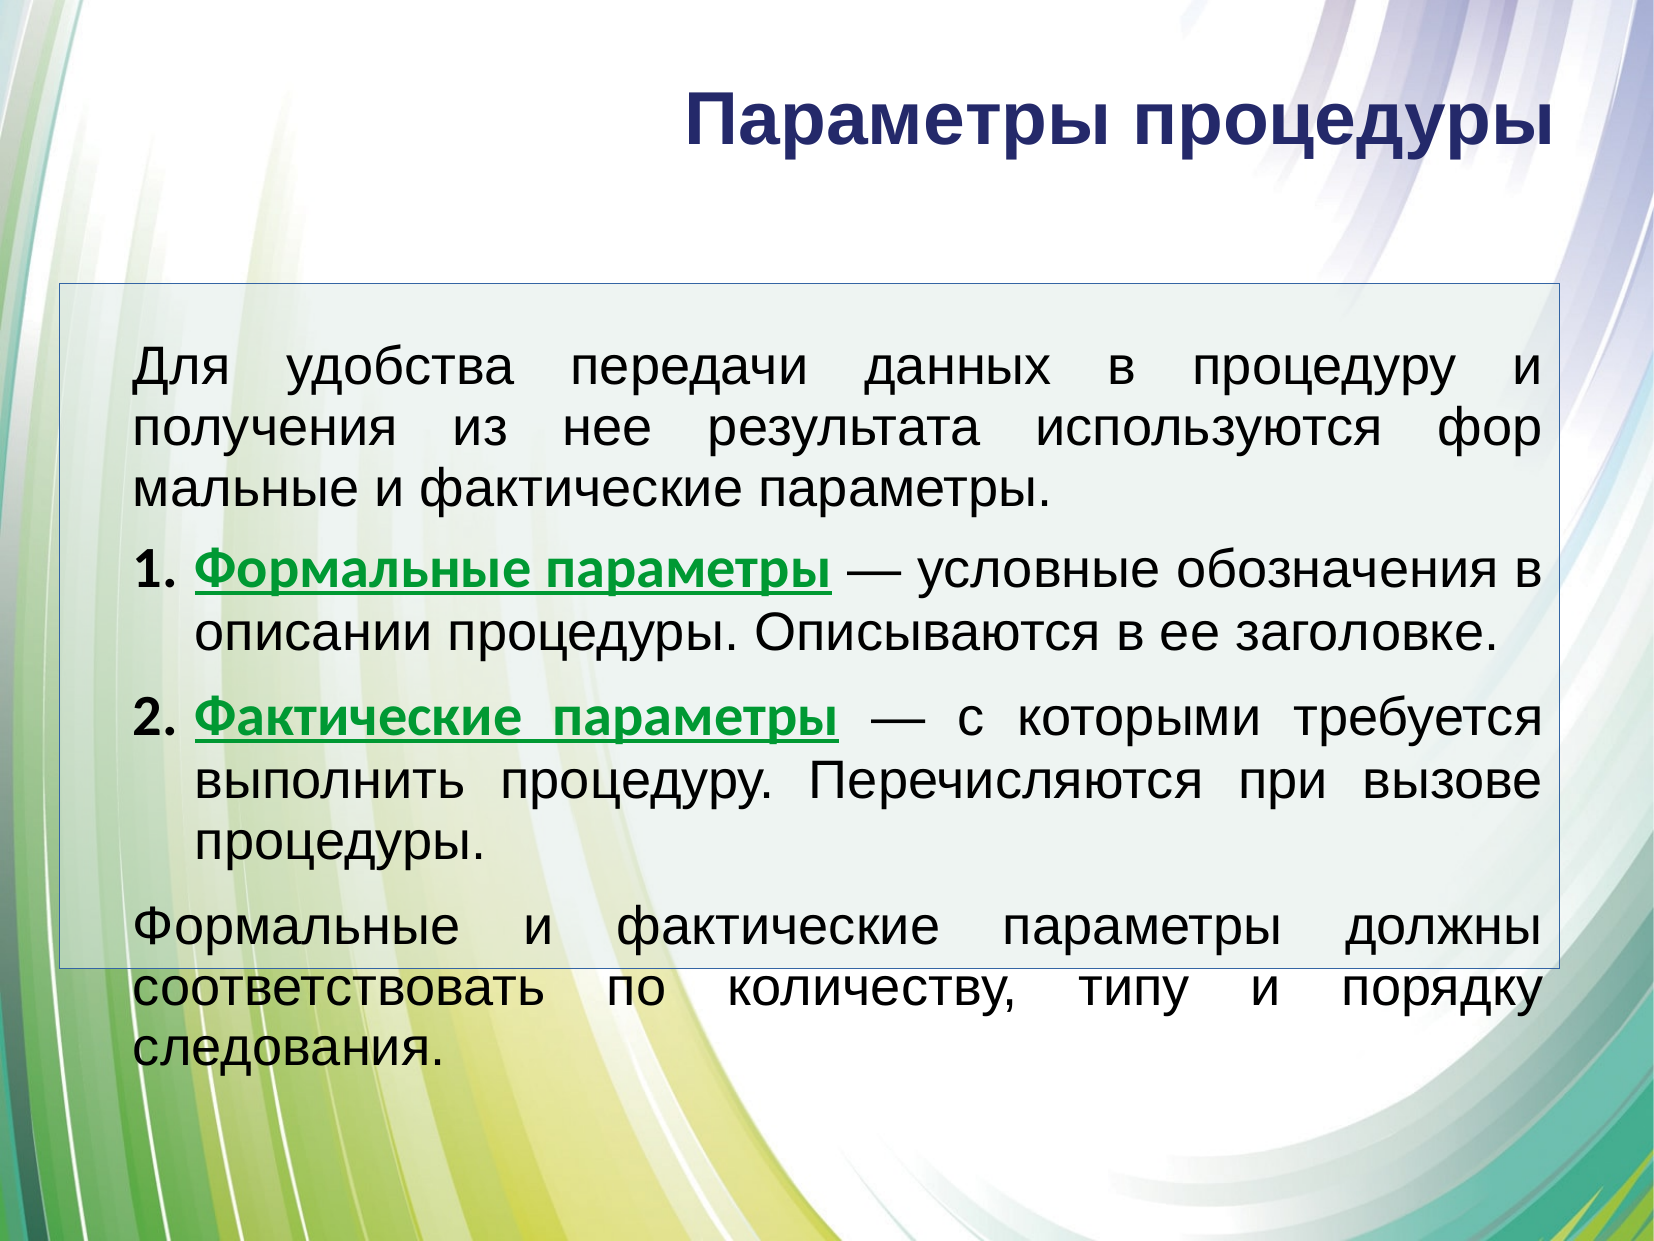

Параметры процедуры
Для удобства передачи данных в процедуру и получения из нее результата используются фор­мальные и фактические параметры.
Формальные параметры — условные обозначения в описании процедуры. Описываются в ее заго­ловке.
Фактические параметры — с которыми требуется выполнить про­цедуру. Перечисляются при вызове процедуры.
Формальные и фактические параметры должны соответствовать по количе­ству, типу и порядку следования.